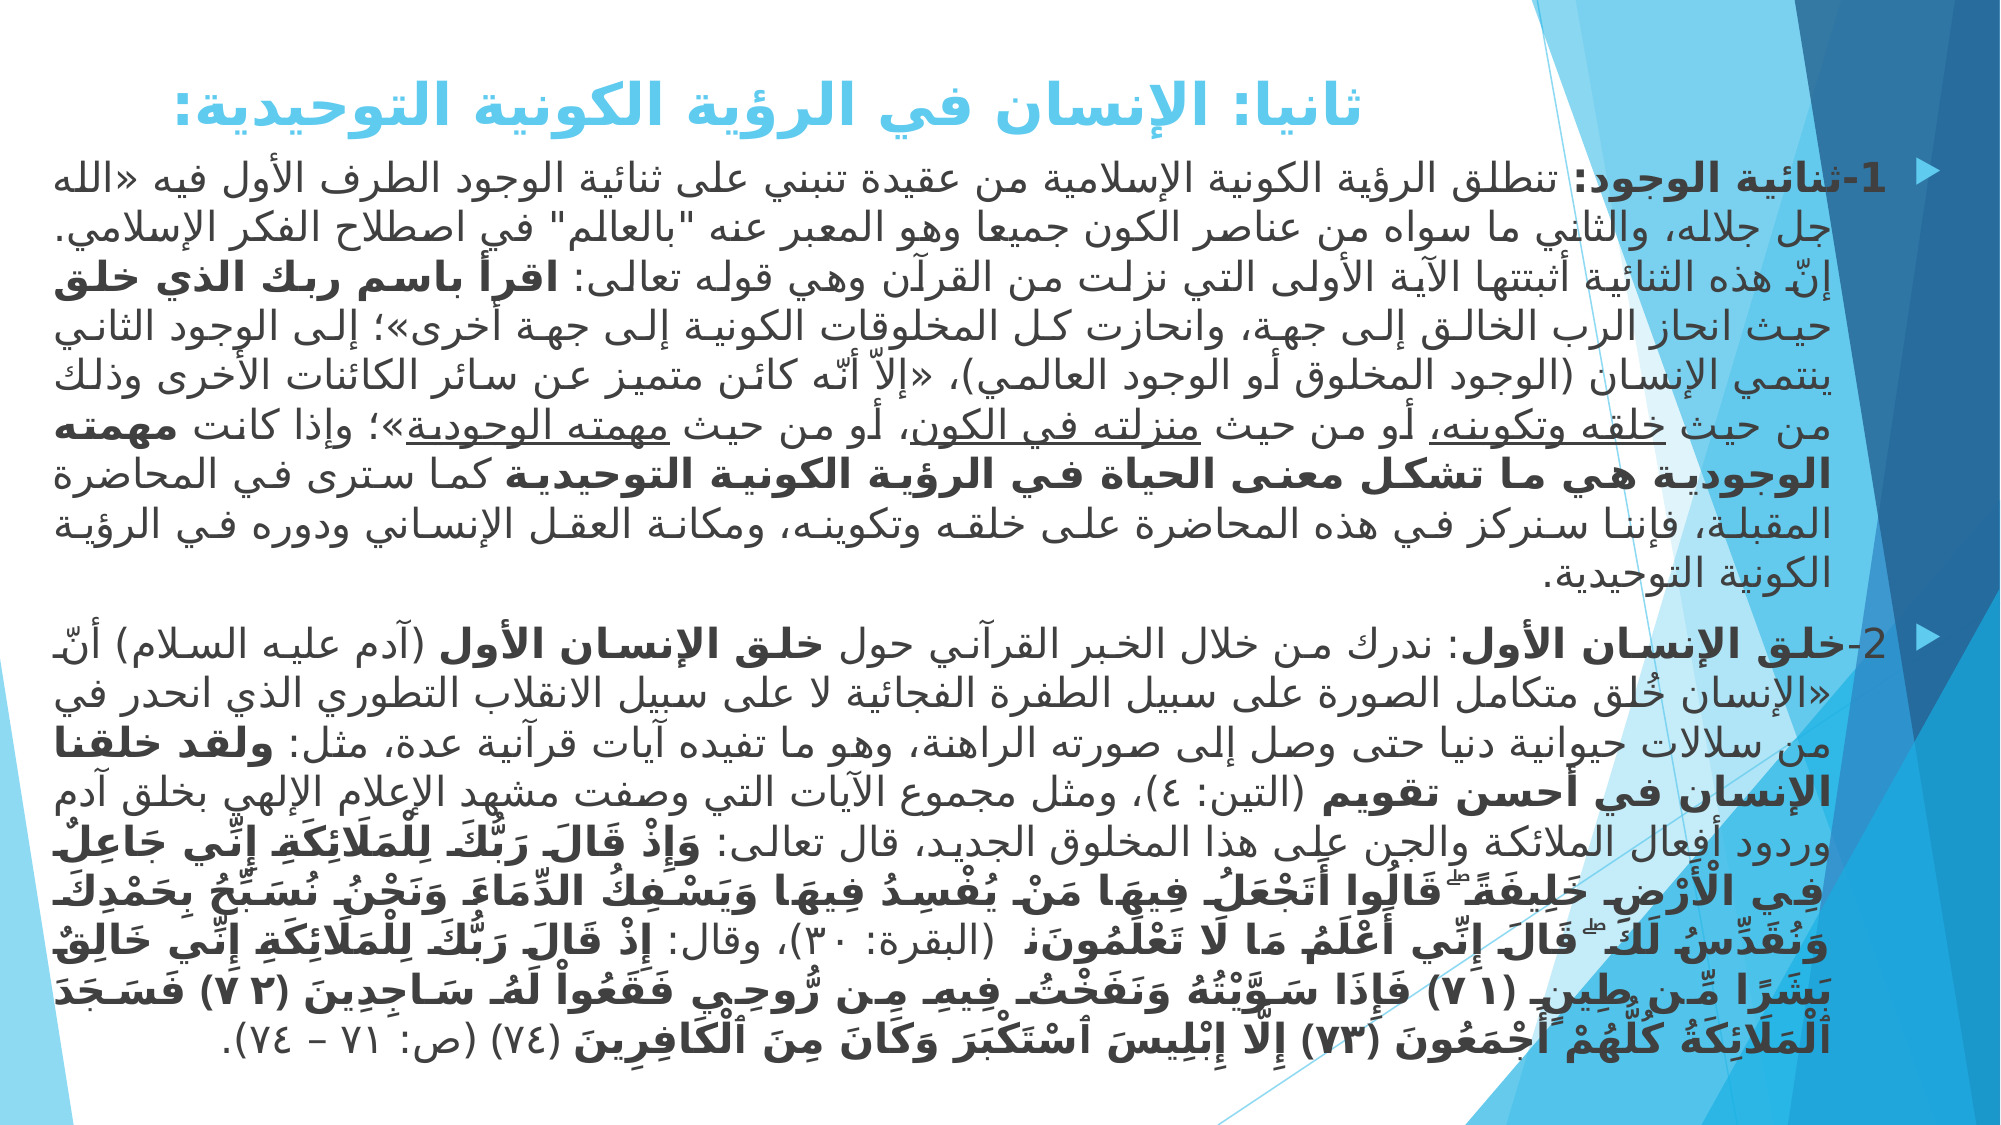

# ثانيا: الإنسان في الرؤية الكونية التوحيدية:
1-ثنائية الوجود: تنطلق الرؤية الكونية الإسلامية من عقيدة تنبني على ثنائية الوجود الطرف الأول فيه «الله جل جلاله، والثاني ما سواه من عناصر الكون جميعا وهو المعبر عنه "بالعالم" في اصطلاح الفكر الإسلامي. إنّ هذه الثنائية أثبتتها الآية الأولى التي نزلت من القرآن وهي قوله تعالى: اقرأ باسم ربك الذي خلق حيث انحاز الرب الخالق إلى جهة، وانحازت كل المخلوقات الكونية إلى جهة أخرى»؛ إلى الوجود الثاني ينتمي الإنسان (الوجود المخلوق أو الوجود العالمي)، «إلاّ أنّه كائن متميز عن سائر الكائنات الأخرى وذلك من حيث خلقه وتكوينه، أو من حيث منزلته في الكون، أو من حيث مهمته الوجودية»؛ وإذا كانت مهمته الوجودية هي ما تشكل معنى الحياة في الرؤية الكونية التوحيدية كما سترى في المحاضرة المقبلة، فإننا سنركز في هذه المحاضرة على خلقه وتكوينه، ومكانة العقل الإنساني ودوره في الرؤية الكونية التوحيدية.
2-خلق الإنسان الأول: ندرك من خلال الخبر القرآني حول خلق الإنسان الأول (آدم عليه السلام) أنّ «الإنسان خُلق متكامل الصورة على سبيل الطفرة الفجائية لا على سبيل الانقلاب التطوري الذي انحدر في من سلالات حيوانية دنيا حتى وصل إلى صورته الراهنة، وهو ما تفيده آيات قرآنية عدة، مثل: ولقد خلقنا الإنسان في أحسن تقويم (التين: ٤)، ومثل مجموع الآيات التي وصفت مشهد الإعلام الإلهي بخلق آدم وردود أفعال الملائكة والجن على هذا المخلوق الجديد، قال تعالى: وَإِذْ قَالَ رَبُّكَ لِلْمَلَائِكَةِ إِنِّي جَاعِلٌ فِي الْأَرْضِ خَلِيفَةً ۖ قَالُوا أَتَجْعَلُ فِيهَا مَنْ يُفْسِدُ فِيهَا وَيَسْفِكُ الدِّمَاءَ وَنَحْنُ نُسَبِّحُ بِحَمْدِكَ وَنُقَدِّسُ لَكَ ۖ قَالَ إِنِّي أَعْلَمُ مَا لَا تَعْلَمُونَﭠ (البقرة: ٣٠)، وقال: إِذْ قَالَ رَبُّكَ لِلْمَلَائِكَةِ إِنِّي خَالِقٌ بَشَرًا مِّن طِينٍ ﴿٧١﴾ فَإِذَا سَوَّيْتُهُ وَنَفَخْتُ فِيهِ مِن رُّوحِي فَقَعُواْ لَهُ سَاجِدِينَ ﴿٧٢﴾ فَسَجَدَ ٱلْمَلَائِكَةُ كُلُّهُمْ أَجْمَعُونَ ﴿٧٣﴾ إِلَّا إِبْلِيسَ ٱسْتَكْبَرَ وَكَانَ مِنَ ٱلْكَافِرِينَ ﴿٧٤﴾ (ص: ٧١ – ٧٤).